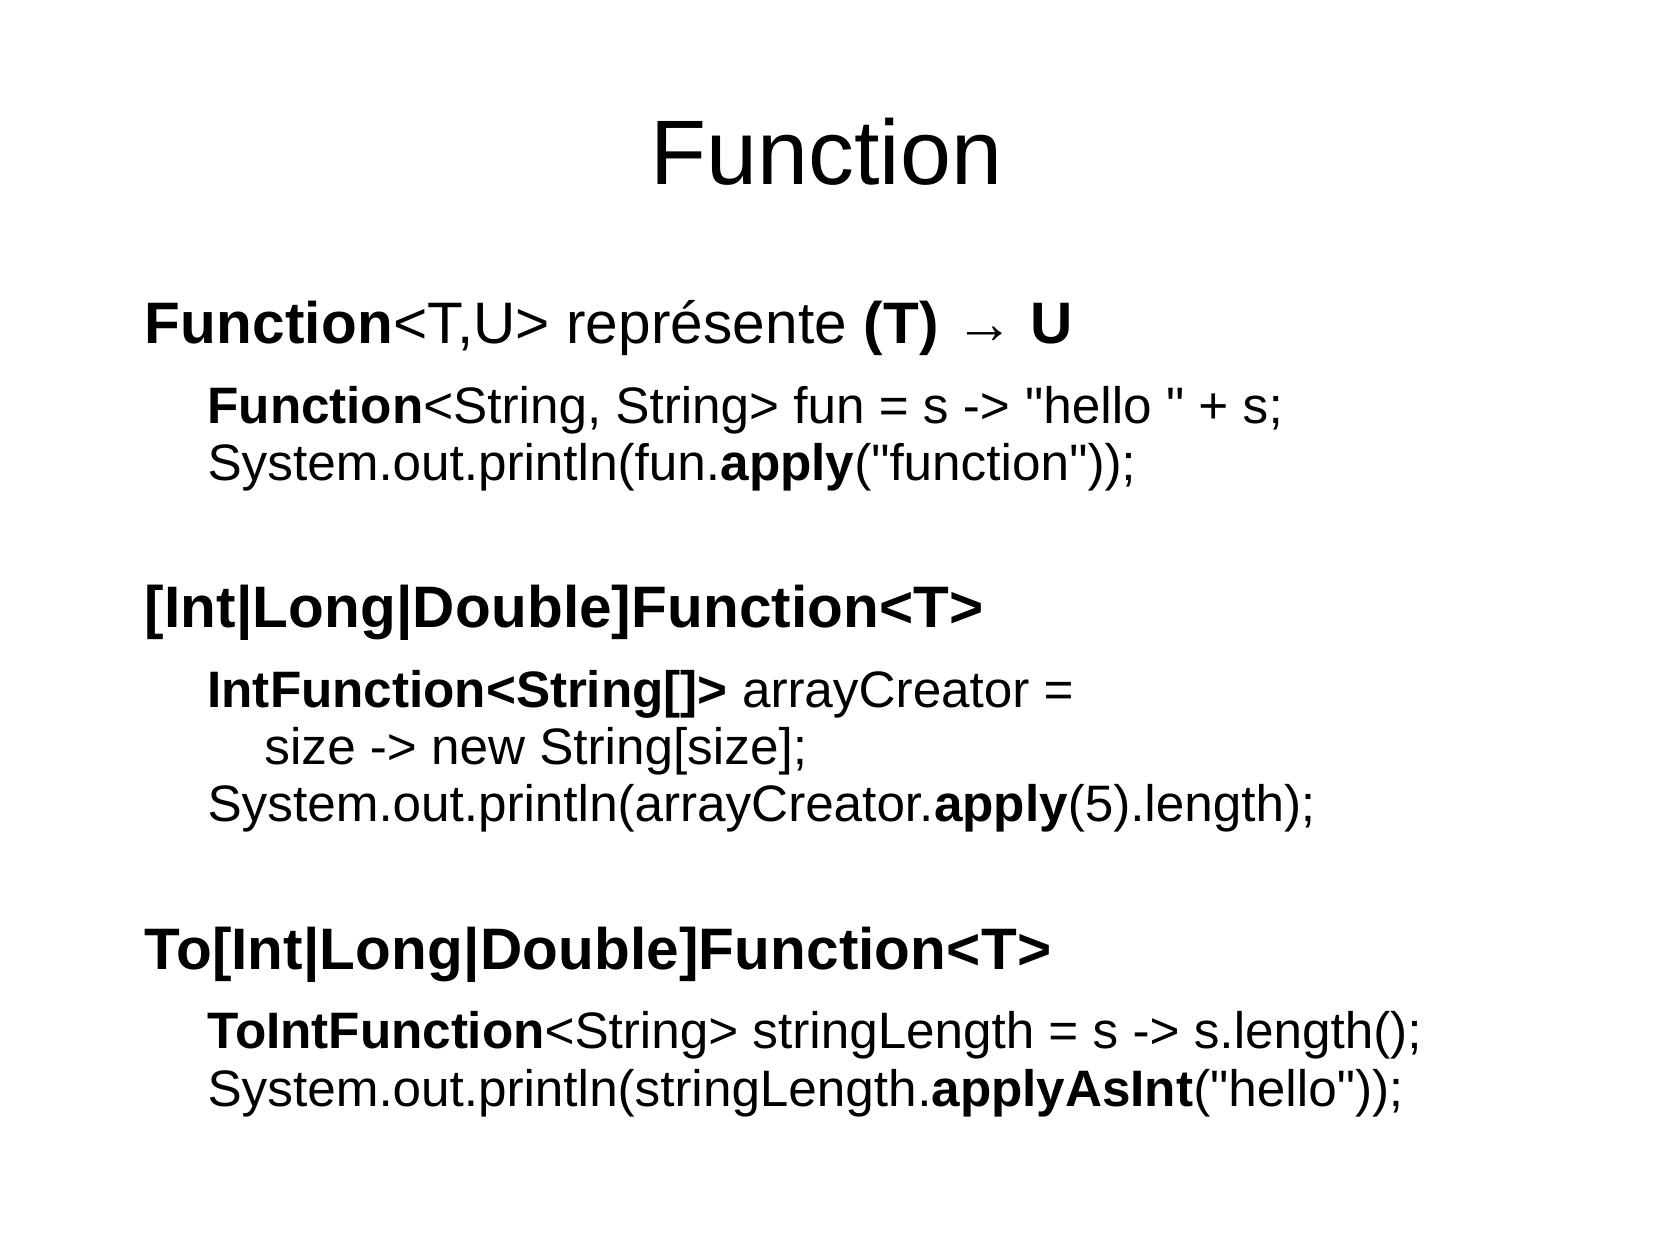

# Function
Function<T,U> représente (T) → U
Function<String, String> fun = s -> "hello " + s;
System.out.println(fun.apply("function"));
[Int|Long|Double]Function<T>
IntFunction<String[]> arrayCreator =
 size -> new String[size];
System.out.println(arrayCreator.apply(5).length);
To[Int|Long|Double]Function<T>
ToIntFunction<String> stringLength = s -> s.length();
System.out.println(stringLength.applyAsInt("hello"));